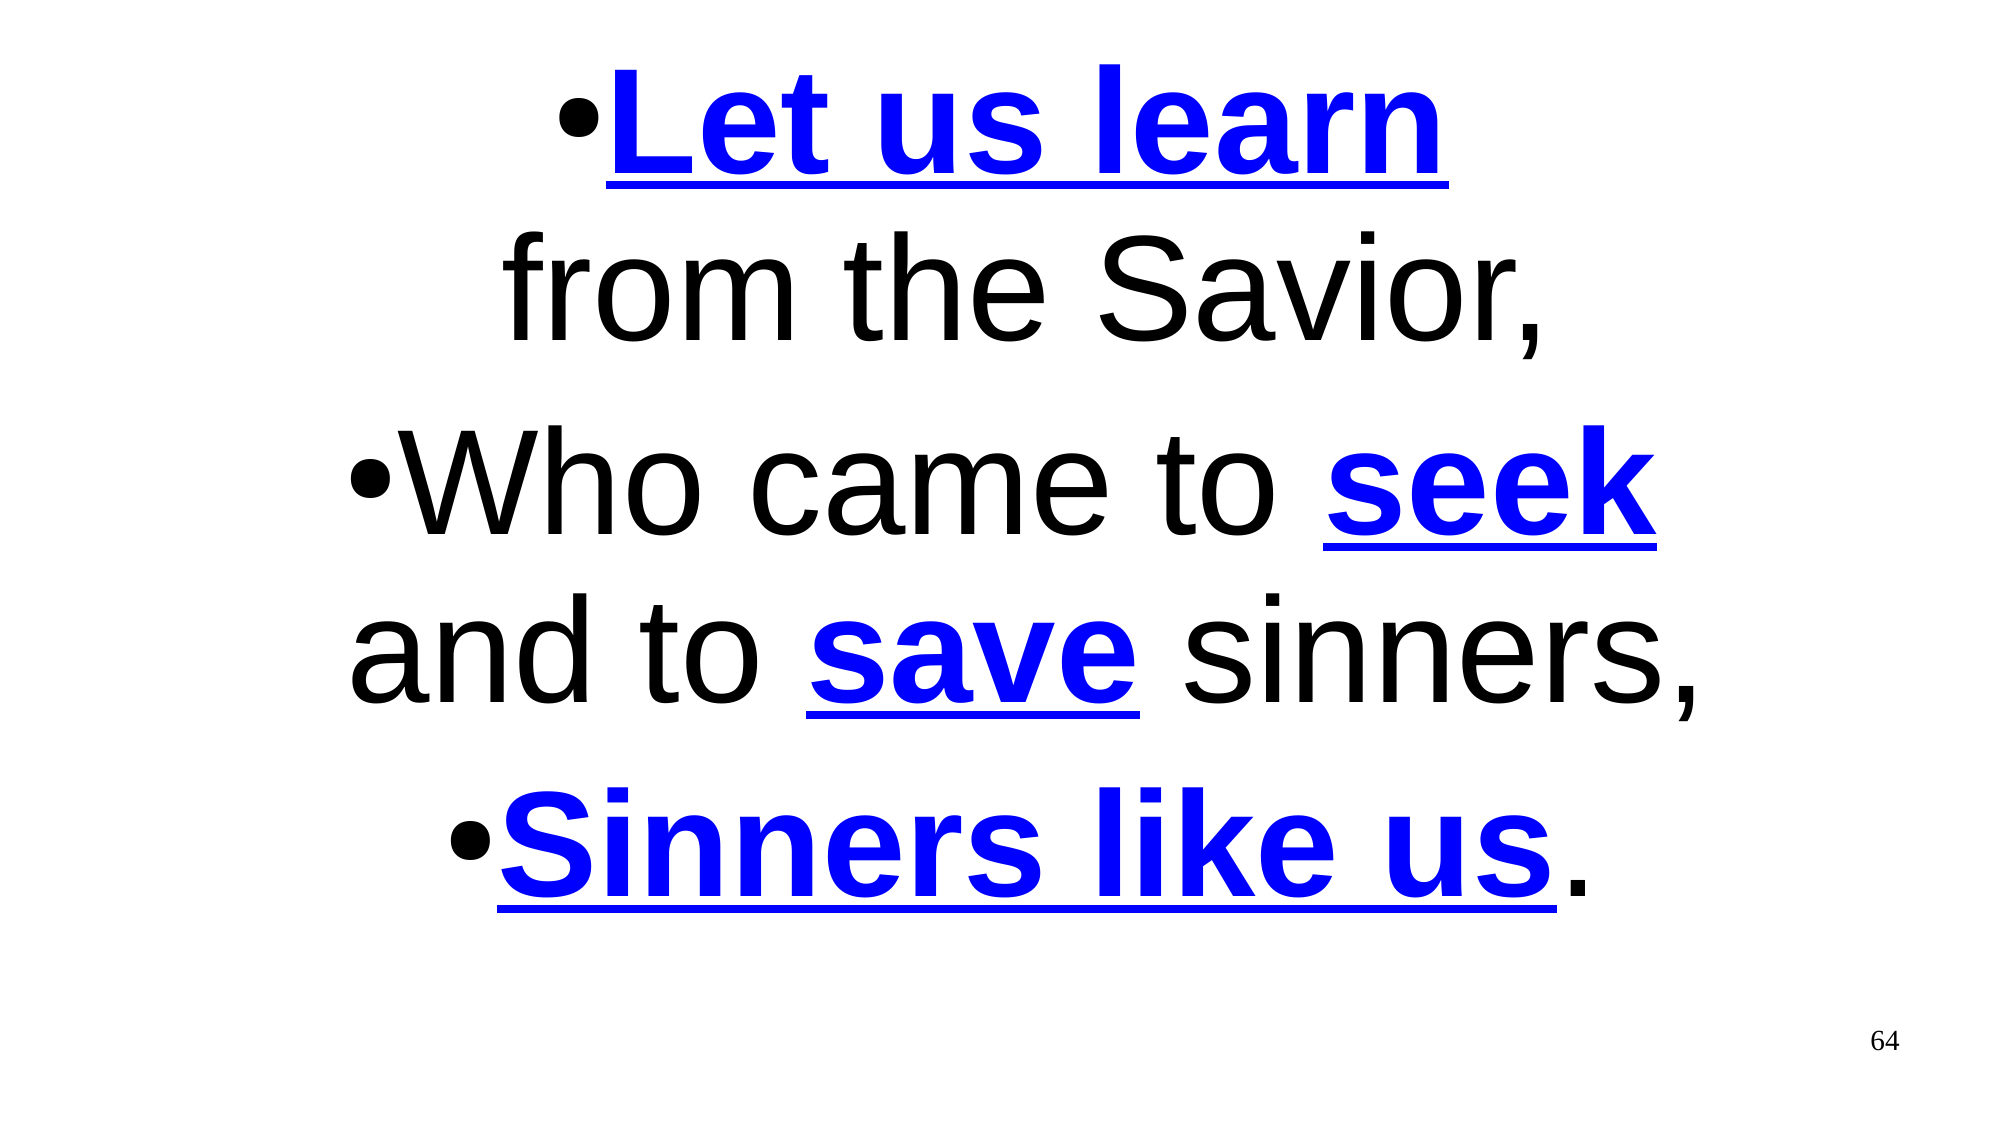

# Let us learn from the Savior,
Who came to seek
and to save sinners,
Sinners like us.
64